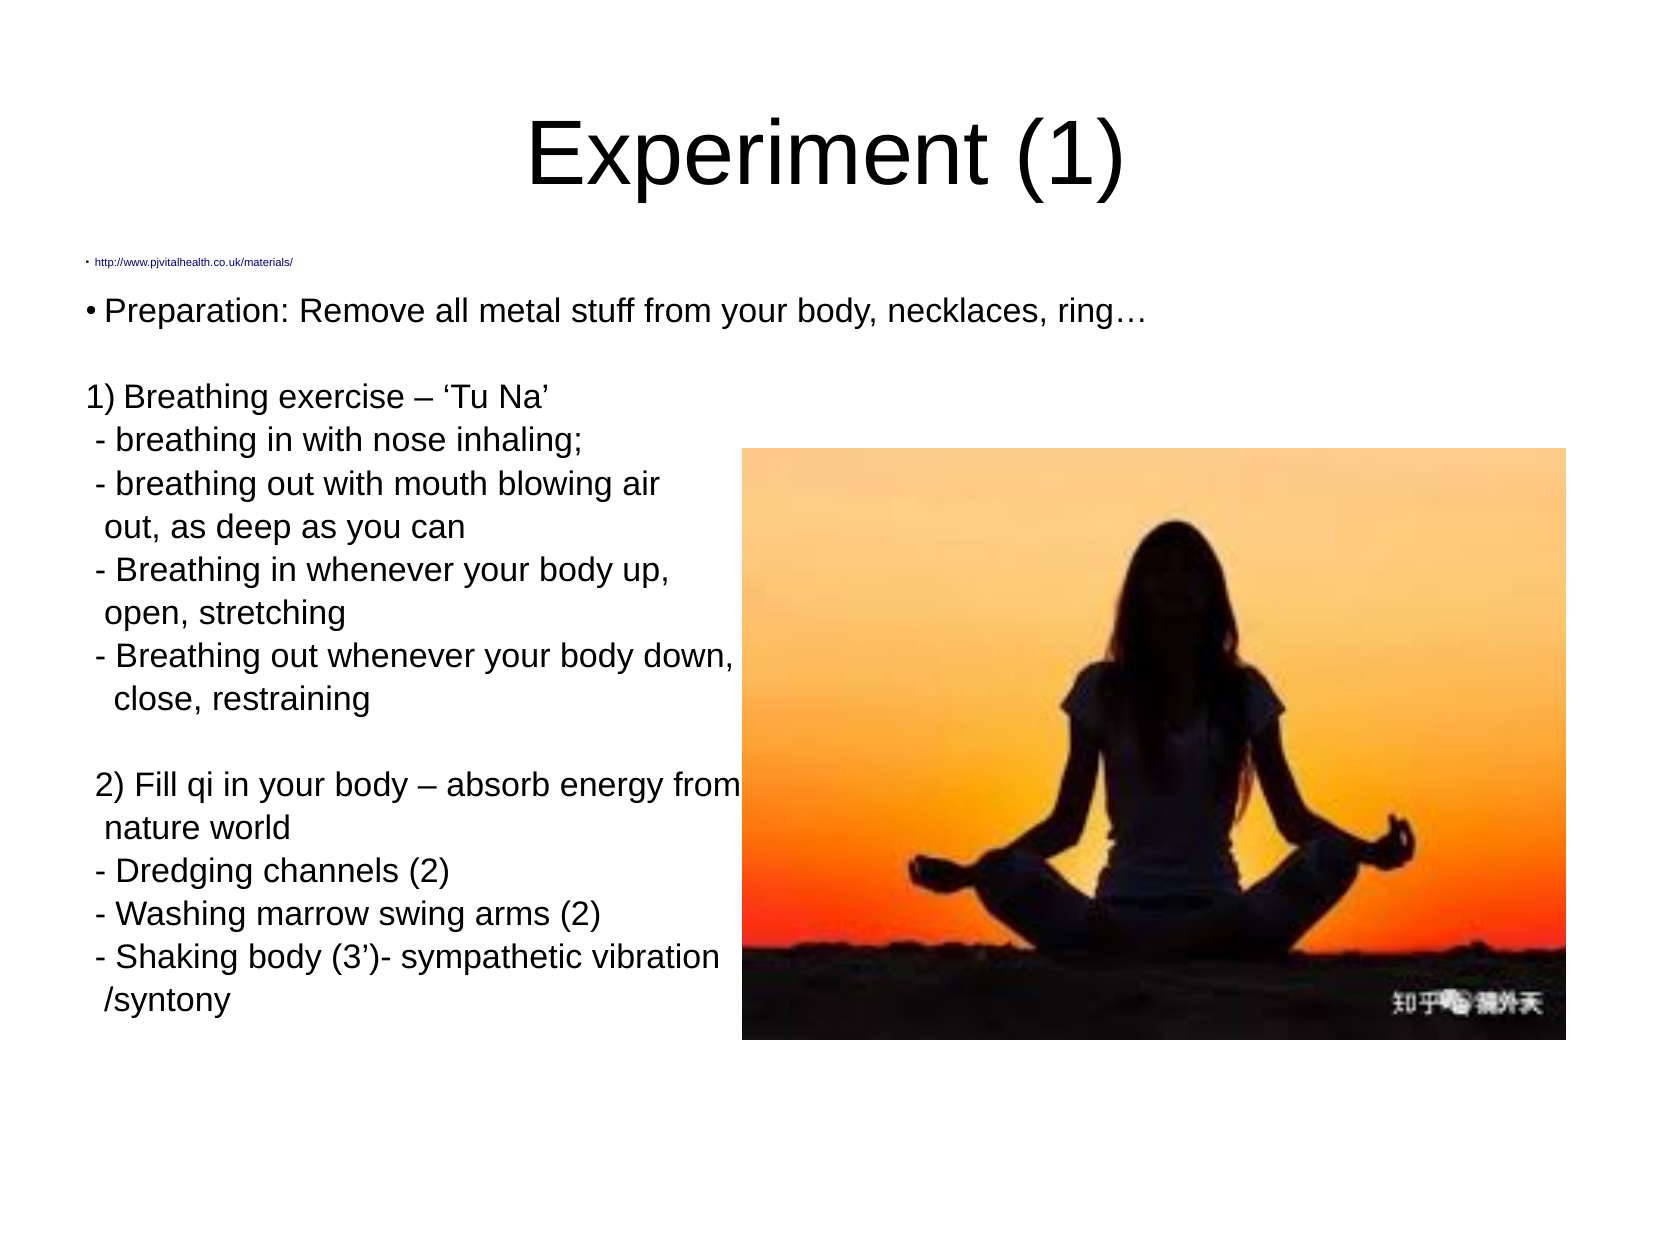

# Experiment (1)
http://www.pjvitalhealth.co.uk/materials/
 Preparation: Remove all metal stuff from your body, necklaces, ring…
 Breathing exercise – ‘Tu Na’
- breathing in with nose inhaling;
- breathing out with mouth blowing air
 out, as deep as you can
- Breathing in whenever your body up,
 open, stretching
- Breathing out whenever your body down,
 close, restraining
2) Fill qi in your body – absorb energy from the
 nature world
- Dredging channels (2)
- Washing marrow swing arms (2)
- Shaking body (3’)- sympathetic vibration
 /syntony